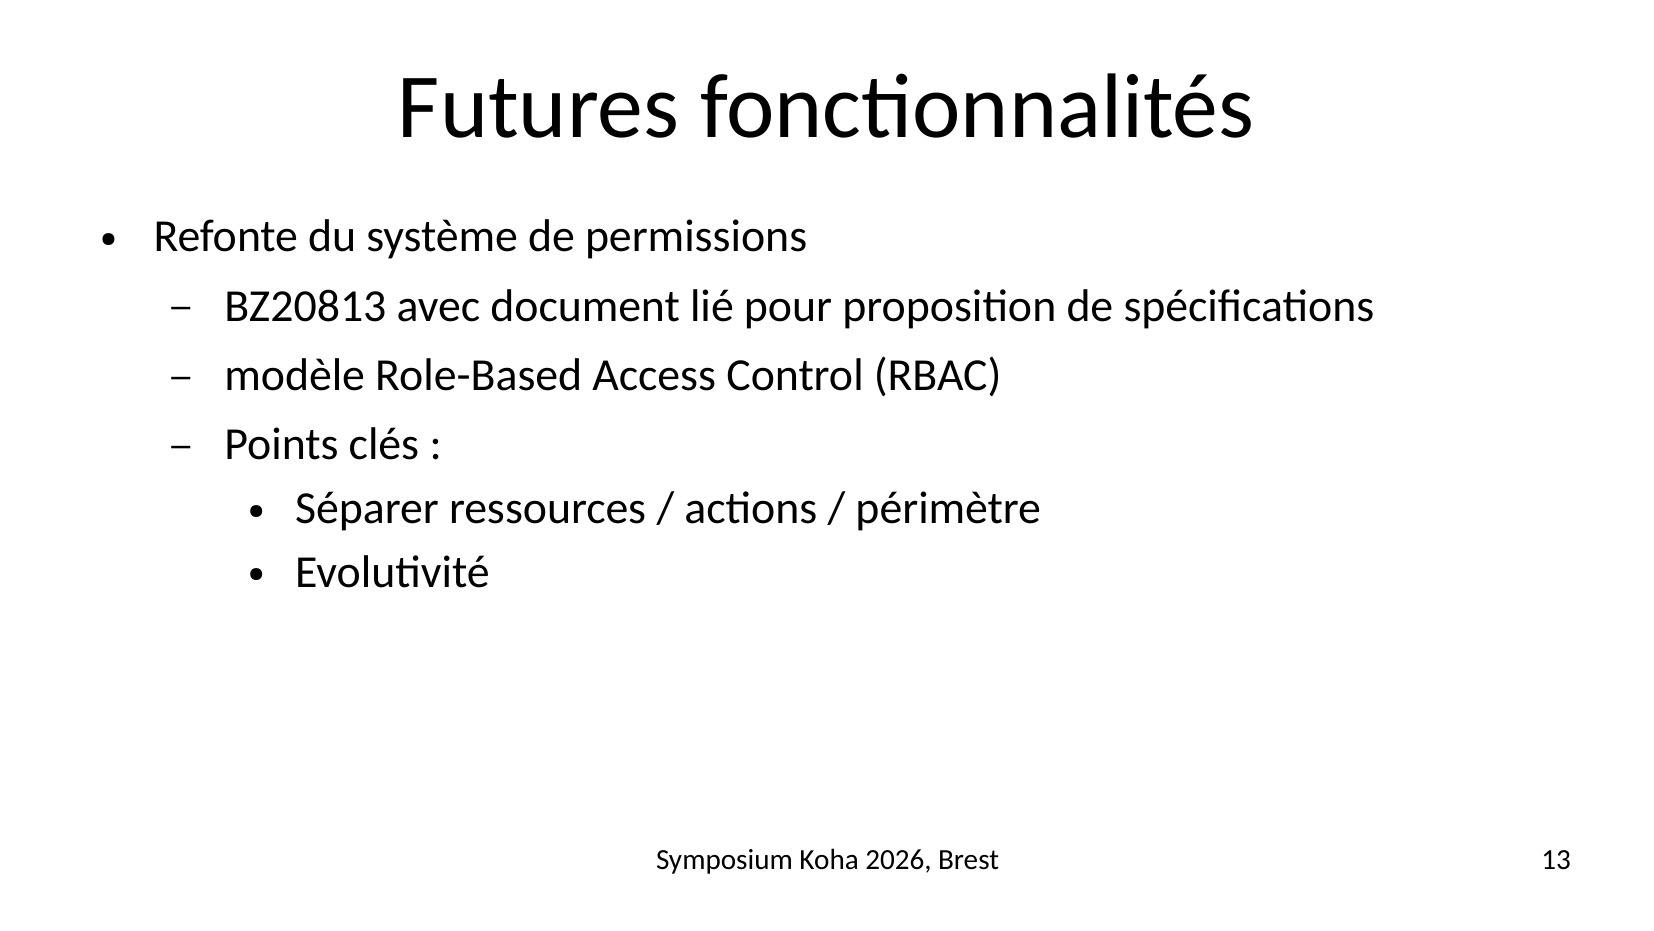

# Futures fonctionnalités
Refonte du système de permissions
BZ20813 avec document lié pour proposition de spécifications
modèle Role-Based Access Control (RBAC)
Points clés :
Séparer ressources / actions / périmètre
Evolutivité
Symposium Koha 2026, Brest
13